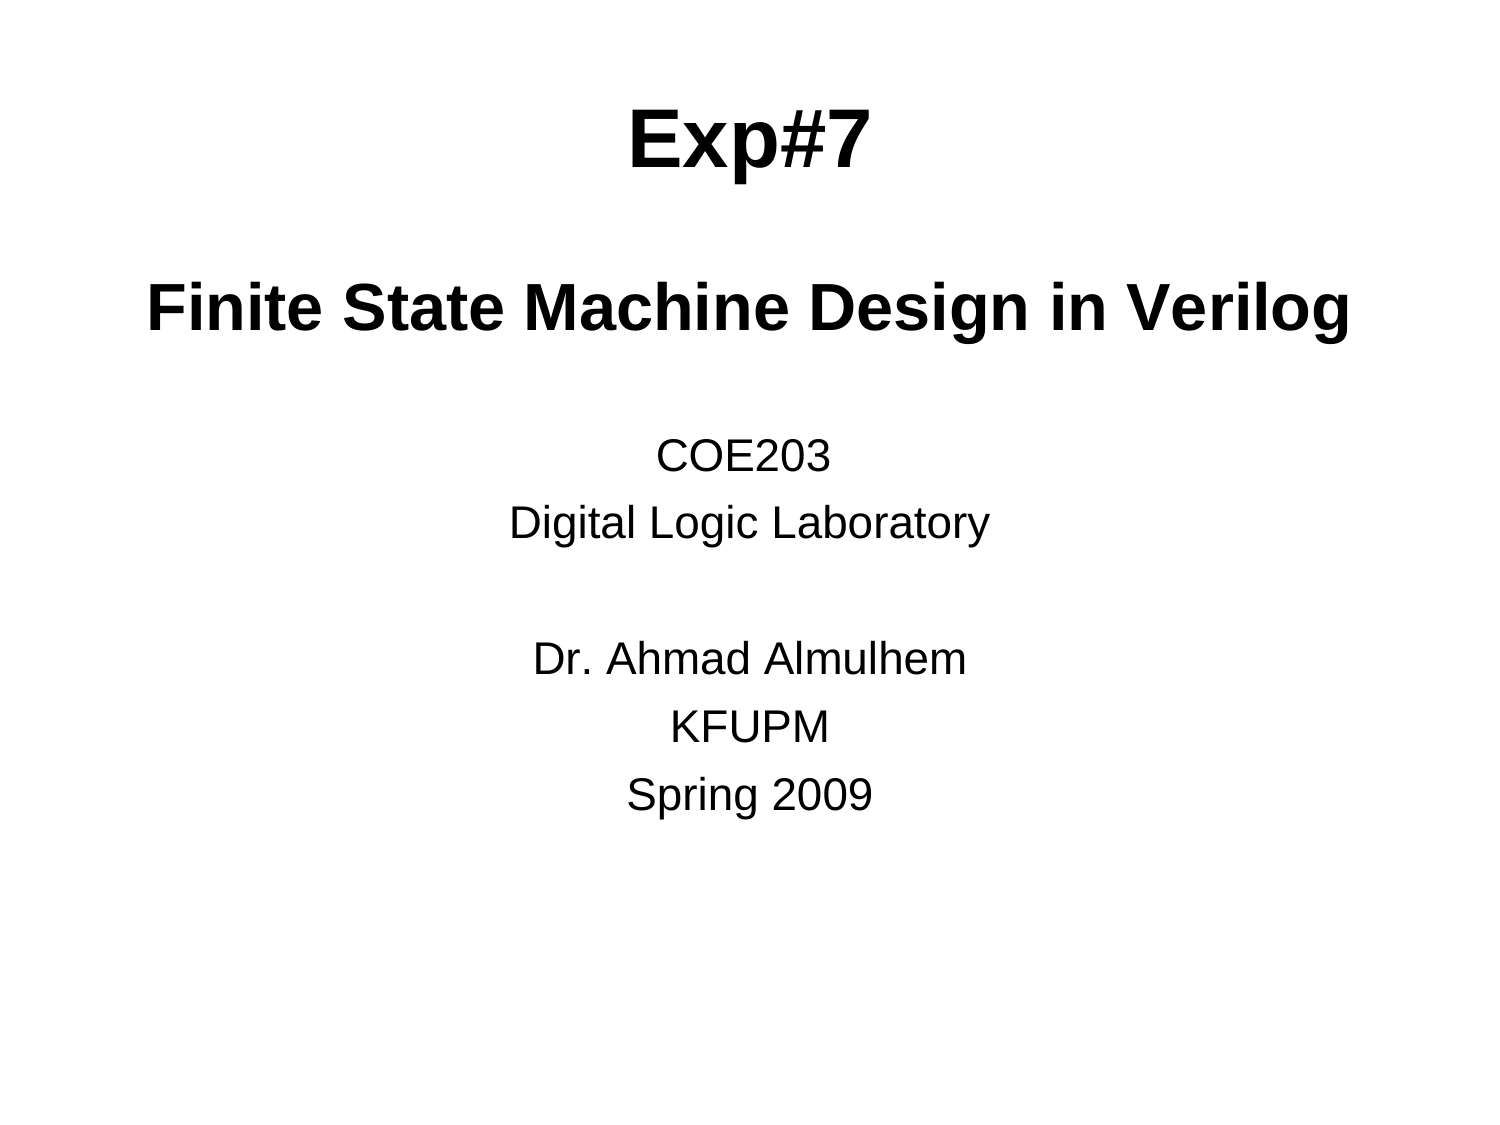

# Exp#7
Finite State Machine Design in Verilog
COE203
Digital Logic Laboratory
Dr. Ahmad Almulhem
KFUPM
Spring 2009